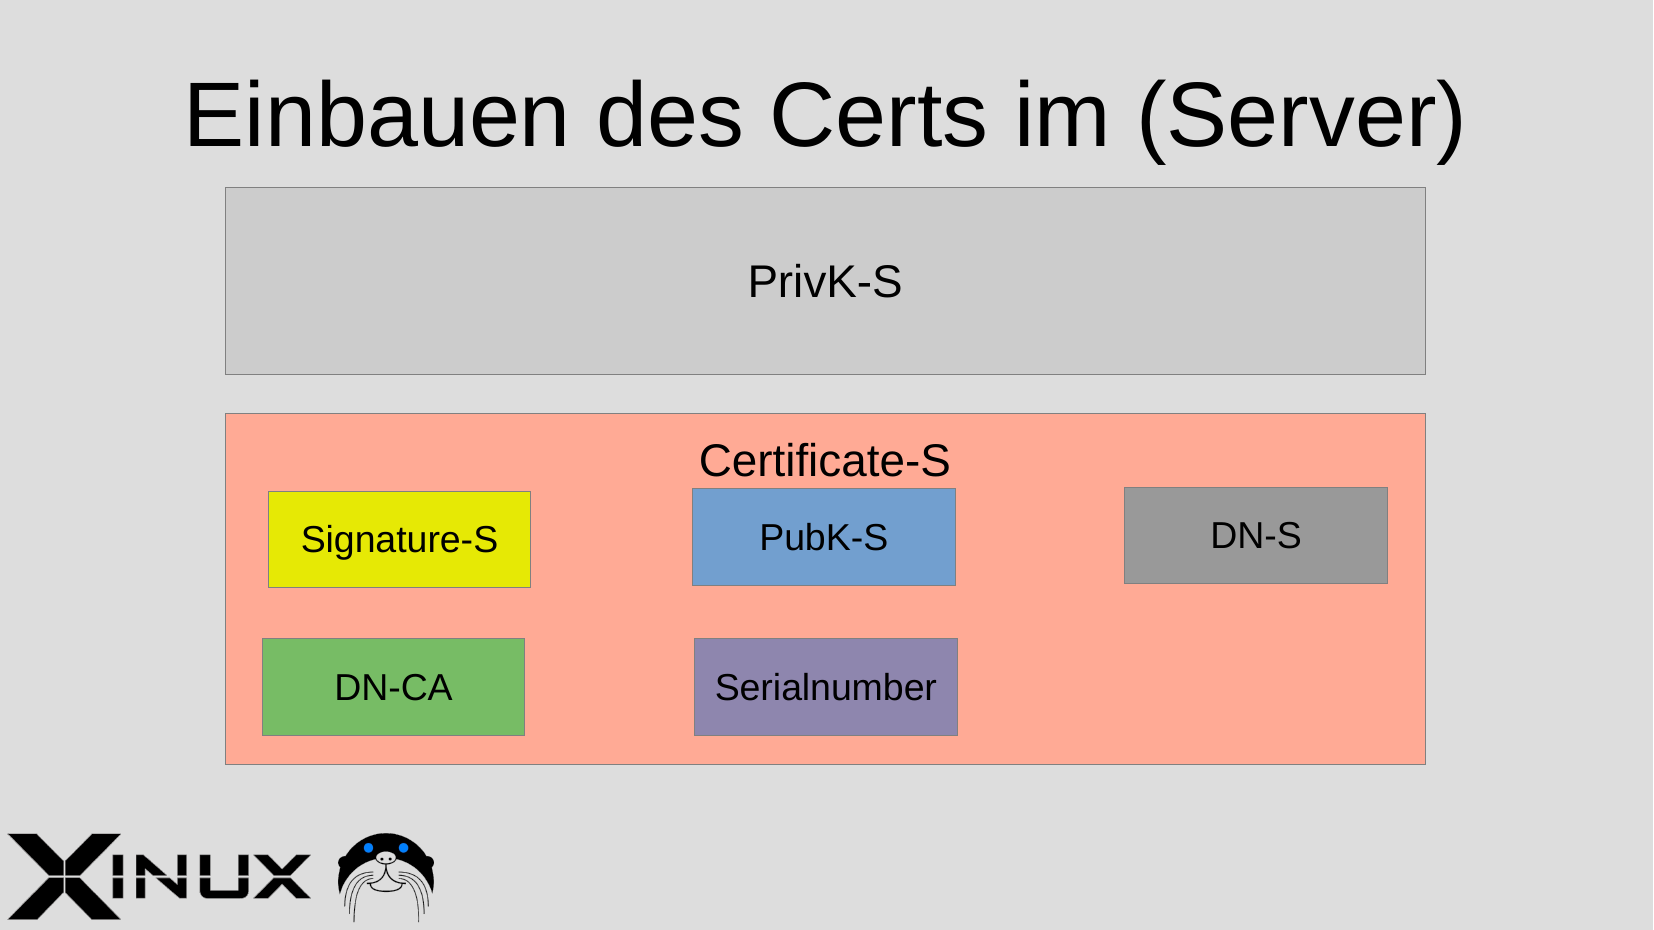

# Einbauen des Certs im (Server)
PrivK-S
Certificate-S
DN-S
PubK-S
Signature-S
DN-CA
Serialnumber